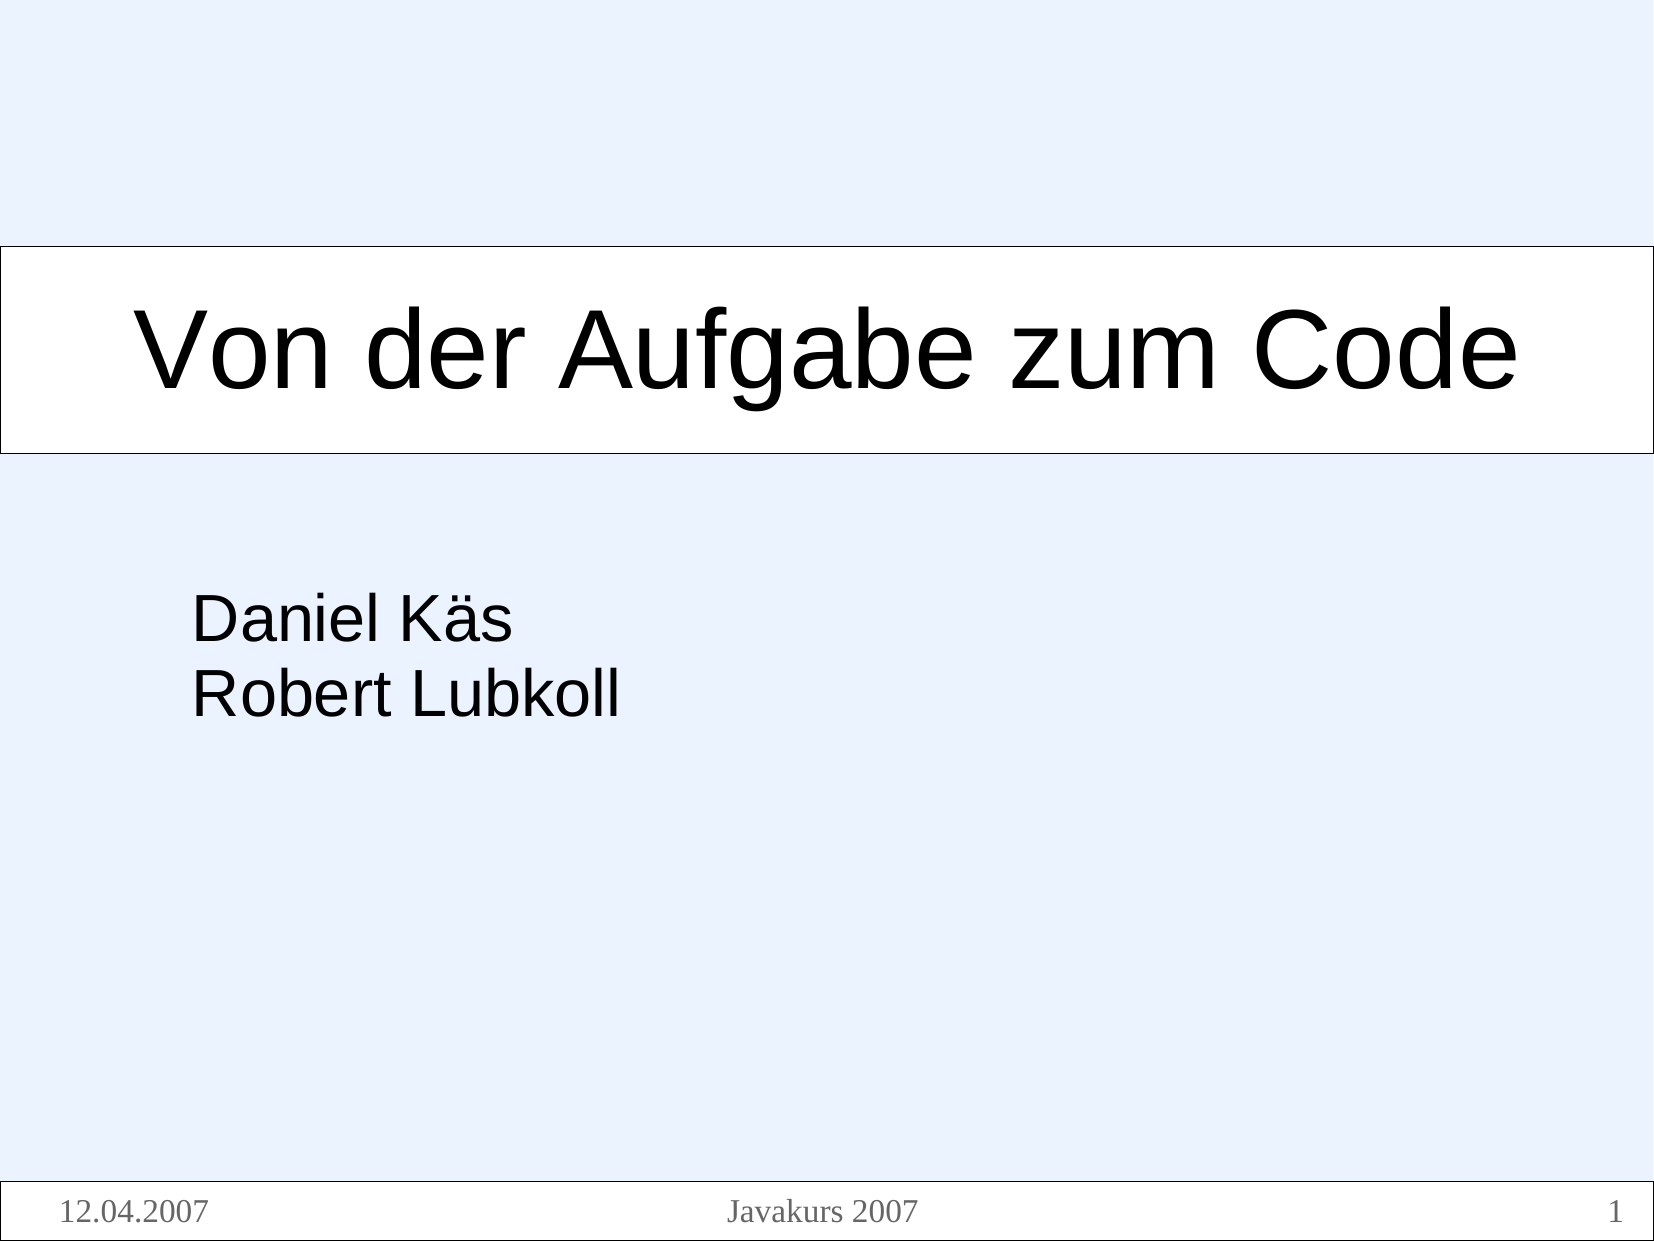

# Von der Aufgabe zum Code
Daniel Käs
Robert Lubkoll
12.04.2007
Javakurs 2007
1